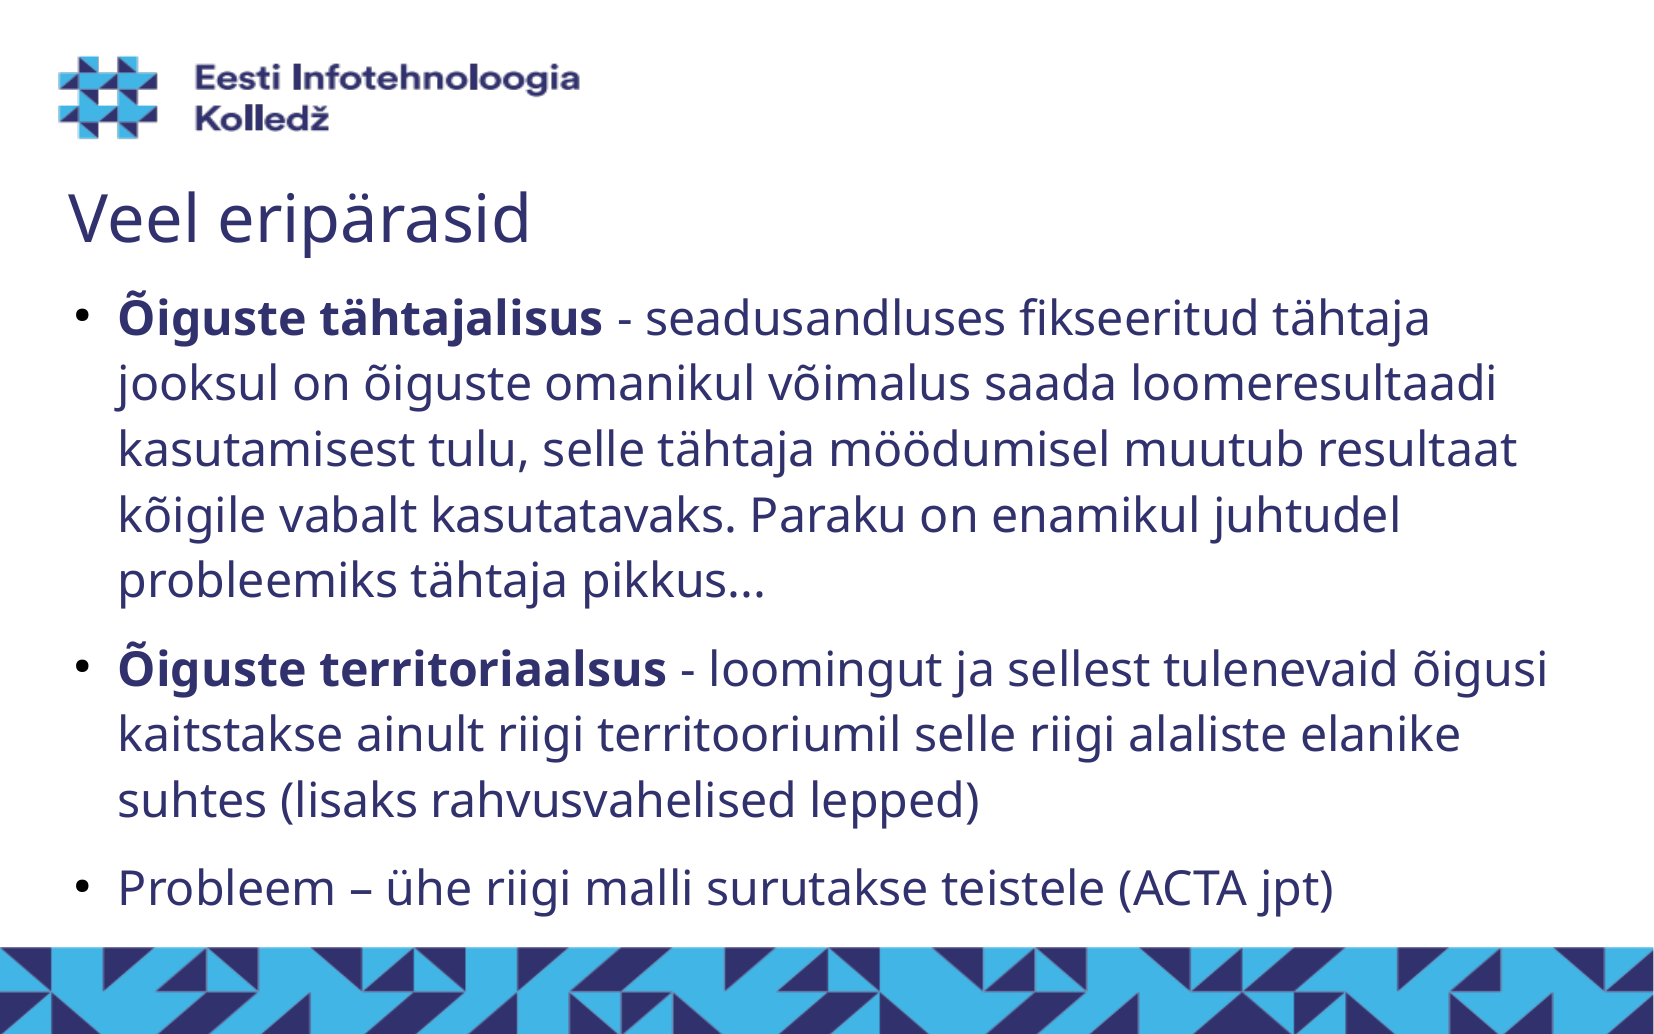

# Veel eripärasid
Õiguste tähtajalisus - seadusandluses fikseeritud tähtaja jooksul on õiguste omanikul võimalus saada loomeresultaadi kasutamisest tulu, selle tähtaja möödumisel muutub resultaat kõigile vabalt kasutatavaks. Paraku on enamikul juhtudel probleemiks tähtaja pikkus...
Õiguste territoriaalsus - loomingut ja sellest tulenevaid õigusi kaitstakse ainult riigi territooriumil selle riigi alaliste elanike suhtes (lisaks rahvusvahelised lepped)
Probleem – ühe riigi malli surutakse teistele (ACTA jpt)